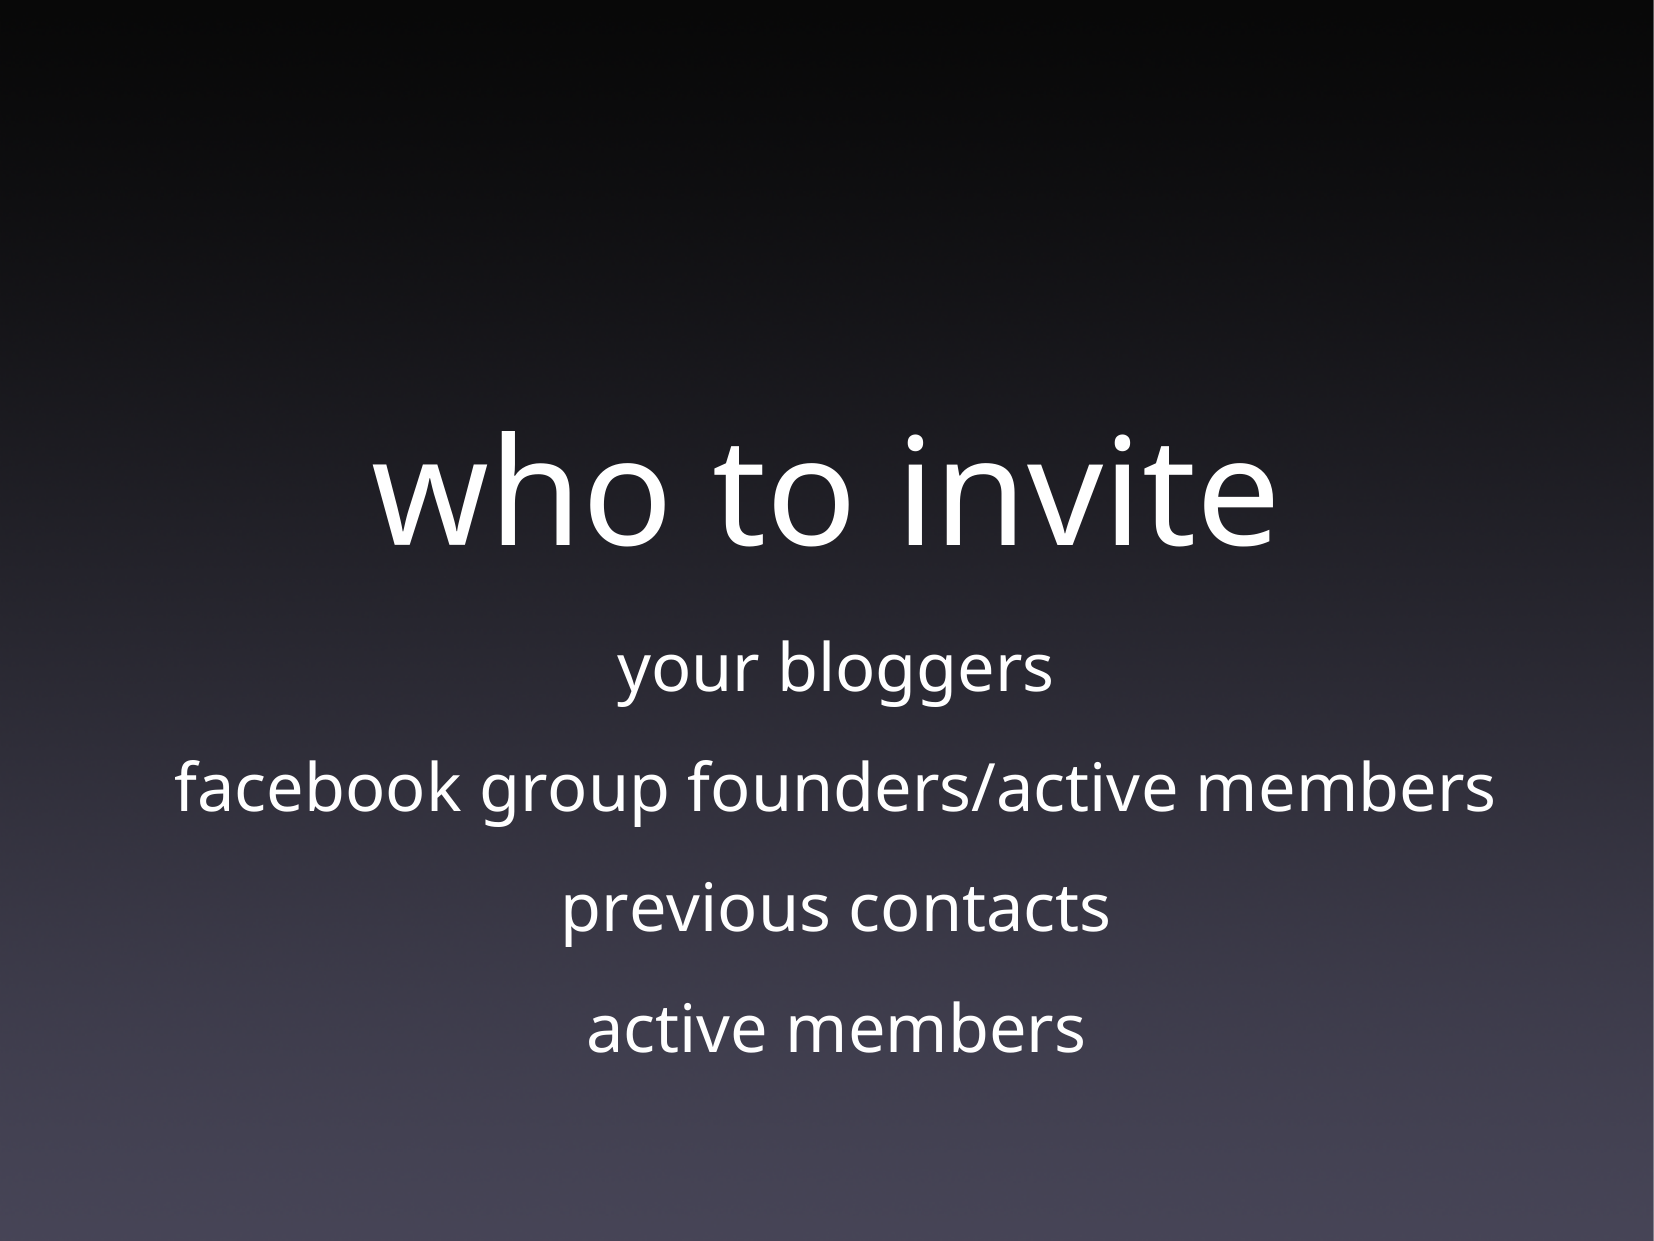

# who to invite
your bloggers
facebook group founders/active members
previous contacts
active members